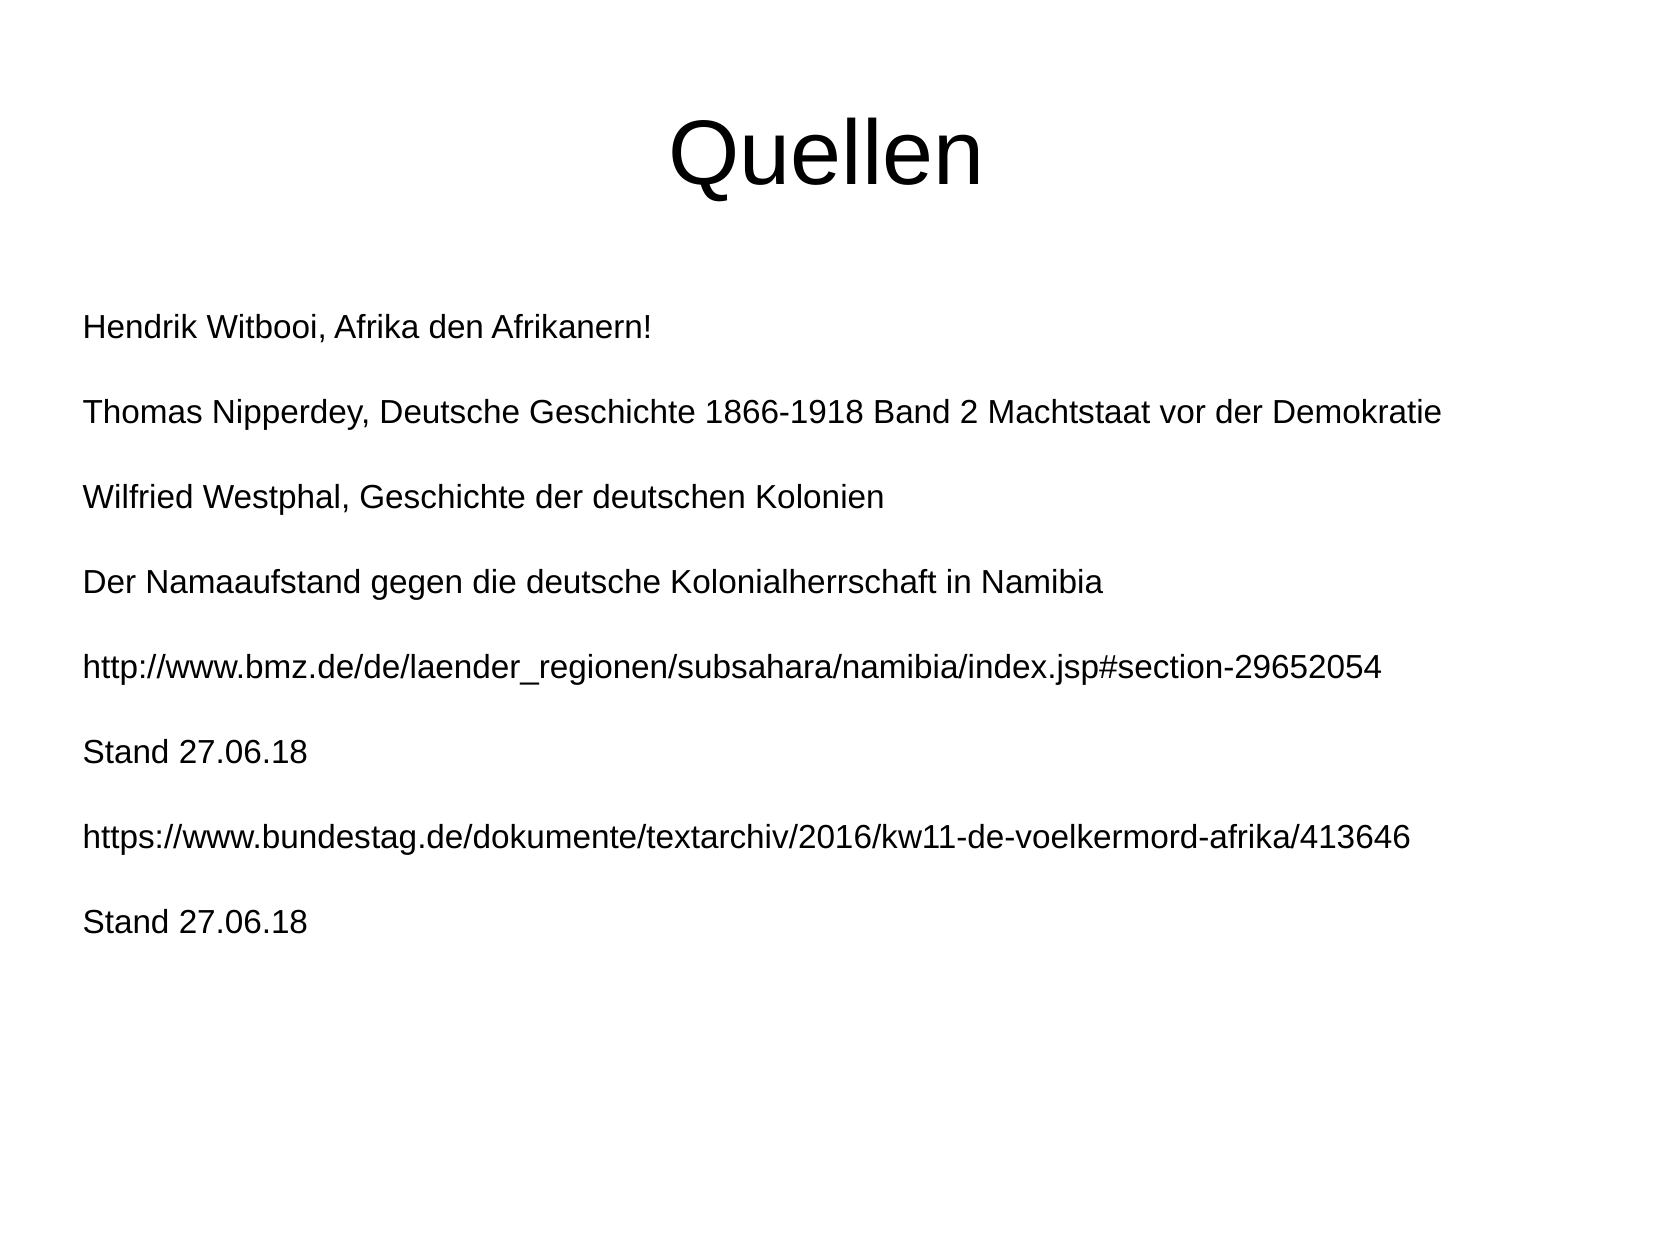

# Quellen
Hendrik Witbooi, Afrika den Afrikanern!
Thomas Nipperdey, Deutsche Geschichte 1866-1918 Band 2 Machtstaat vor der Demokratie
Wilfried Westphal, Geschichte der deutschen Kolonien
Der Namaaufstand gegen die deutsche Kolonialherrschaft in Namibia
http://www.bmz.de/de/laender_regionen/subsahara/namibia/index.jsp#section-29652054
Stand 27.06.18
https://www.bundestag.de/dokumente/textarchiv/2016/kw11-de-voelkermord-afrika/413646
Stand 27.06.18